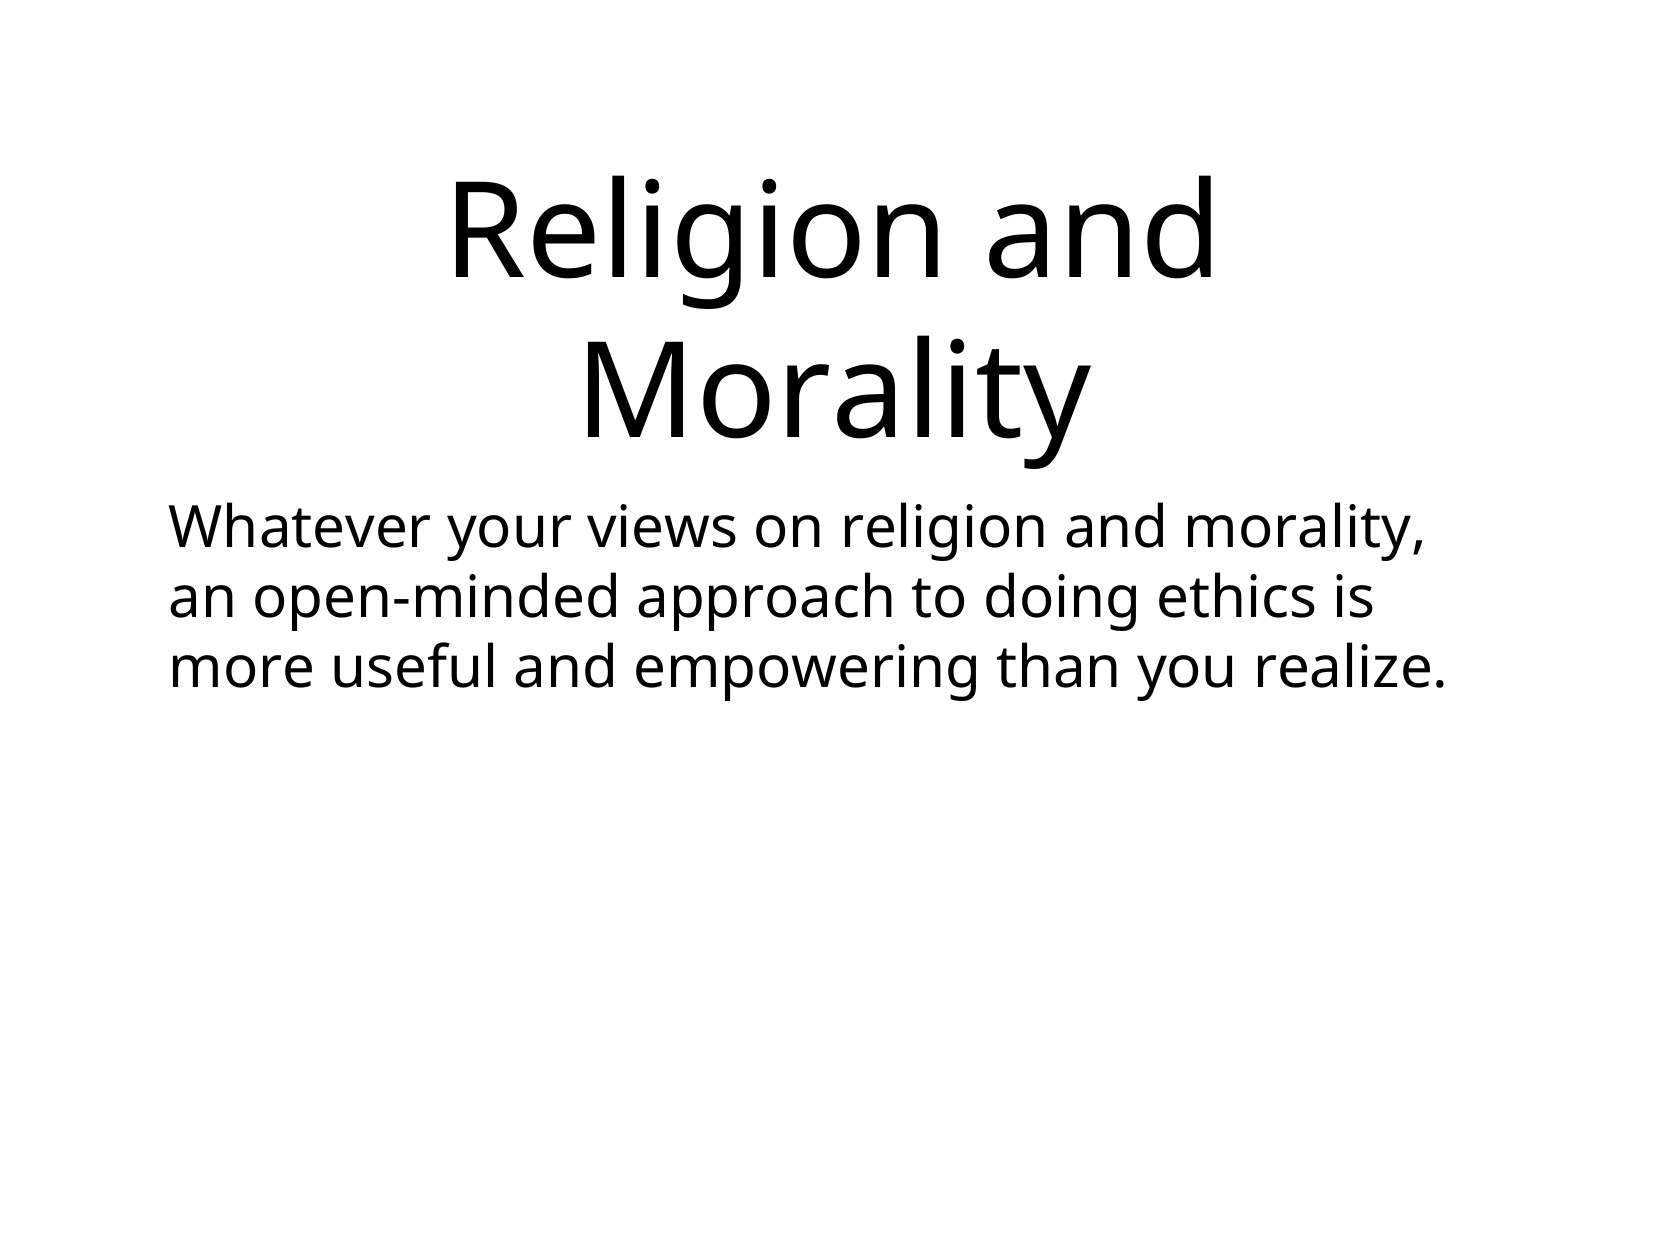

# Religion and Morality
Whatever your views on religion and morality, an open-minded approach to doing ethics is more useful and empowering than you realize.